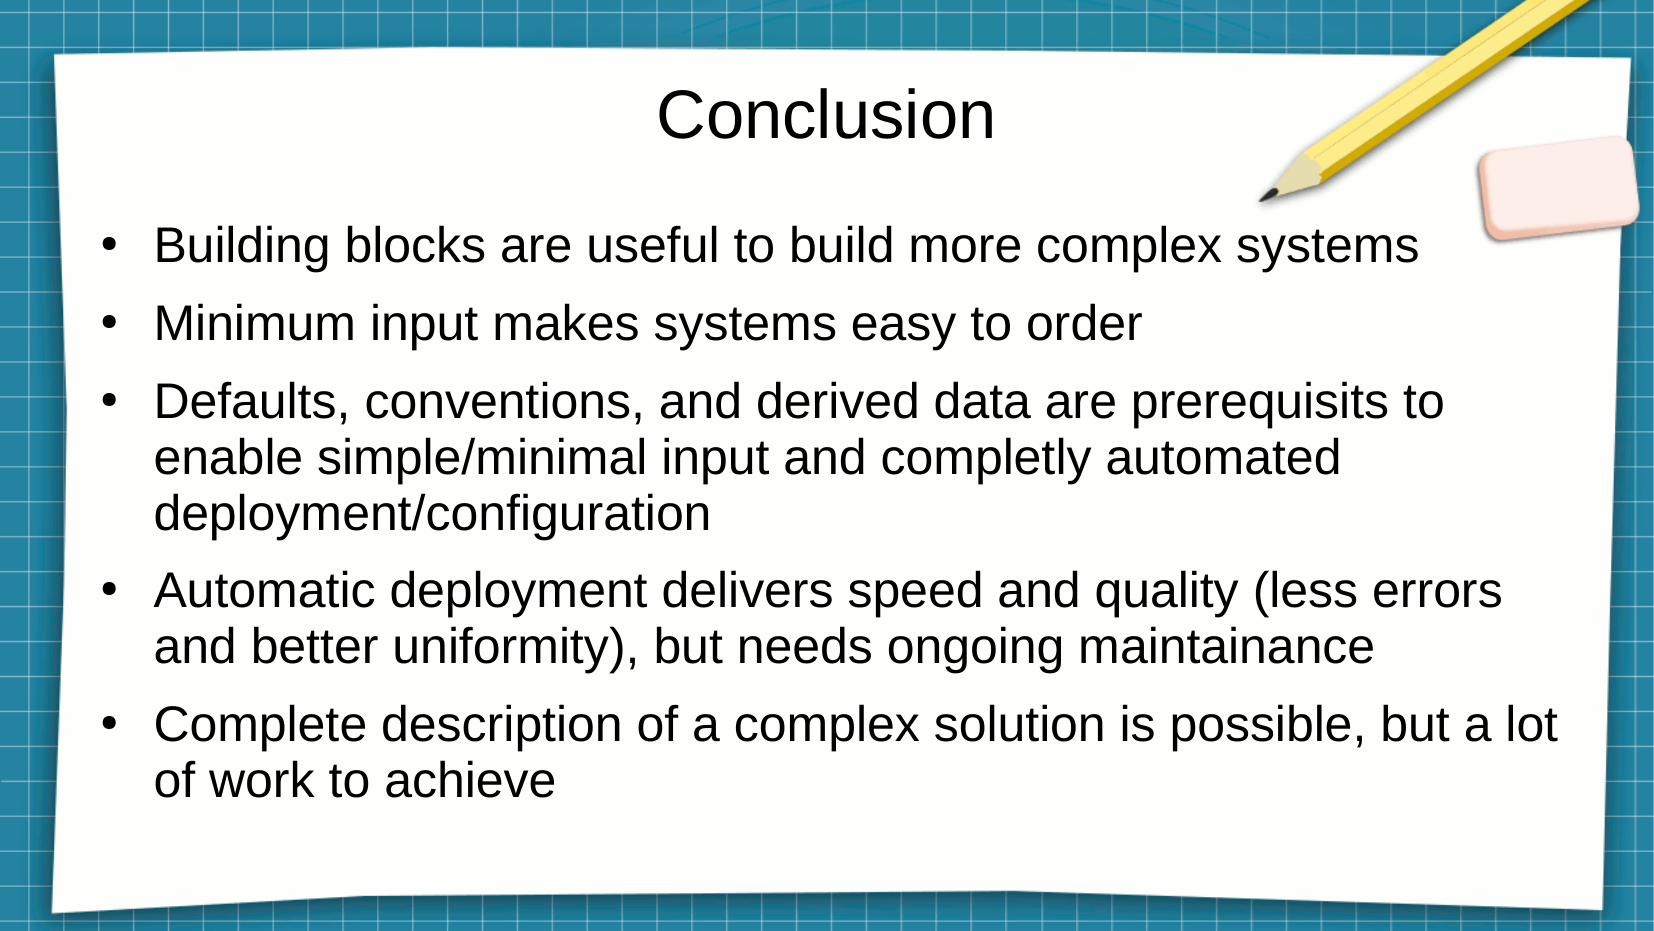

# Conclusion
Building blocks are useful to build more complex systems
Minimum input makes systems easy to order
Defaults, conventions, and derived data are prerequisits to enable simple/minimal input and completly automated deployment/configuration
Automatic deployment delivers speed and quality (less errors and better uniformity), but needs ongoing maintainance
Complete description of a complex solution is possible, but a lot of work to achieve